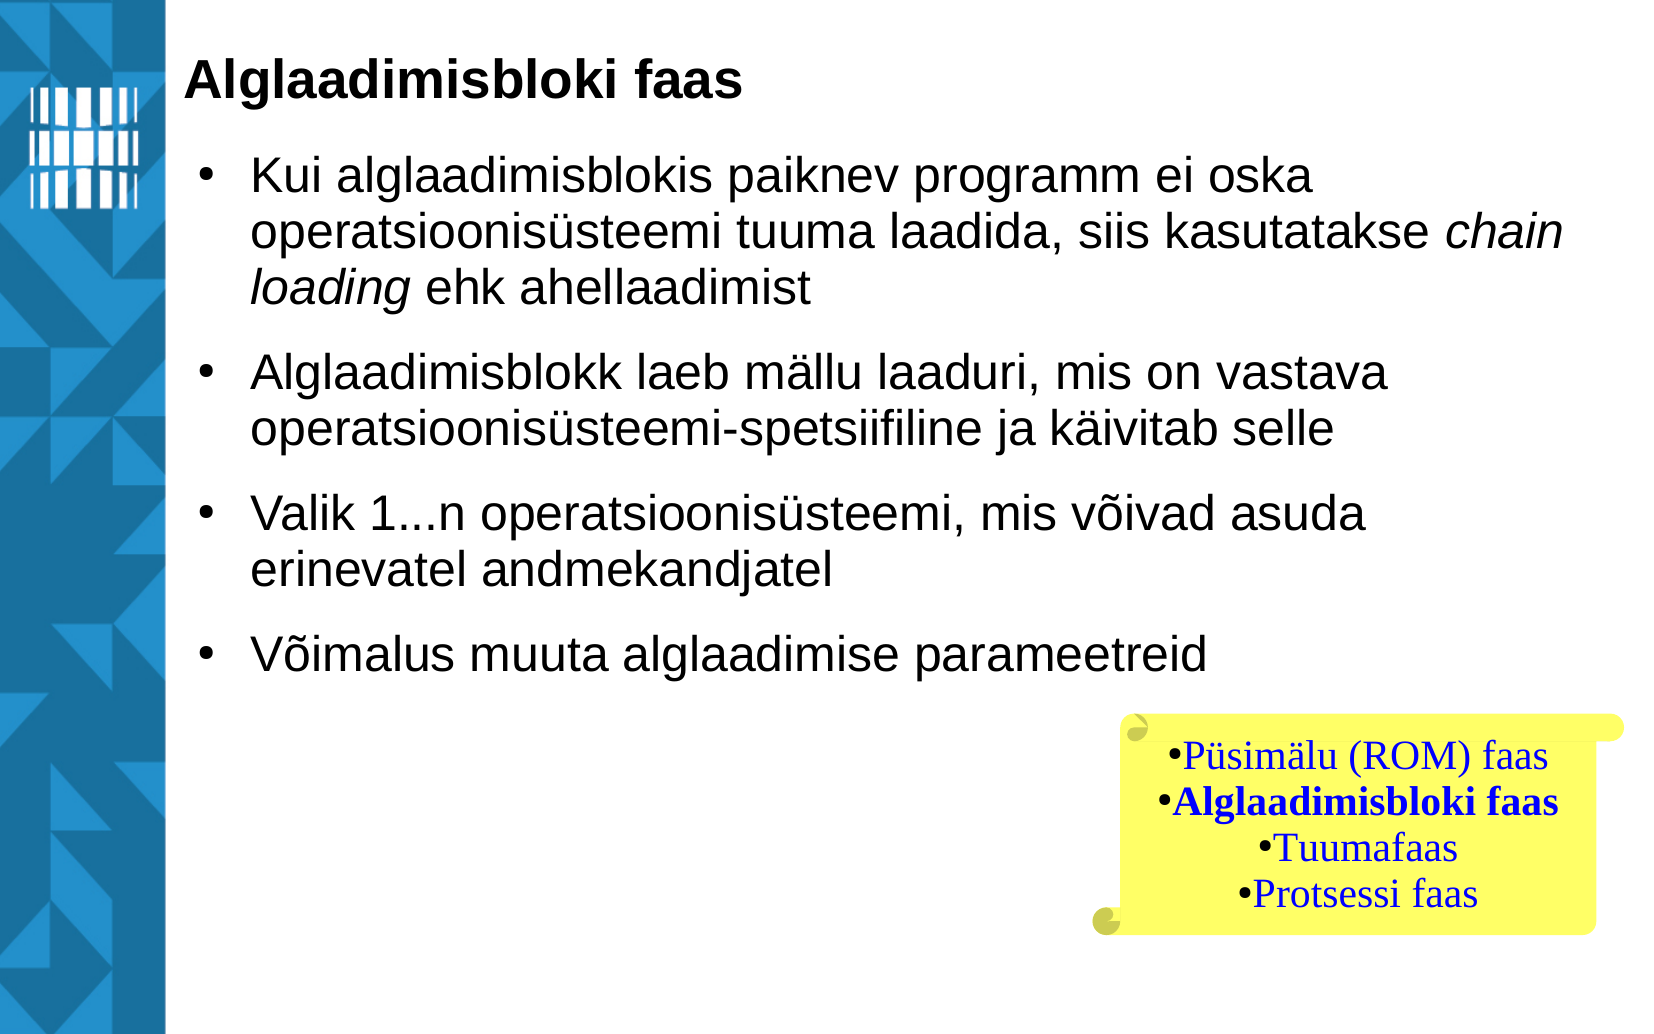

Alglaadimisbloki faas
# Kui alglaadimisblokis paiknev programm ei oska operatsioonisüsteemi tuuma laadida, siis kasutatakse chain loading ehk ahellaadimist
Alglaadimisblokk laeb mällu laaduri, mis on vastava operatsioonisüsteemi-spetsiifiline ja käivitab selle
Valik 1...n operatsioonisüsteemi, mis võivad asuda erinevatel andmekandjatel
Võimalus muuta alglaadimise parameetreid
Püsimälu (ROM) faas
Alglaadimisbloki faas
Tuumafaas
Protsessi faas